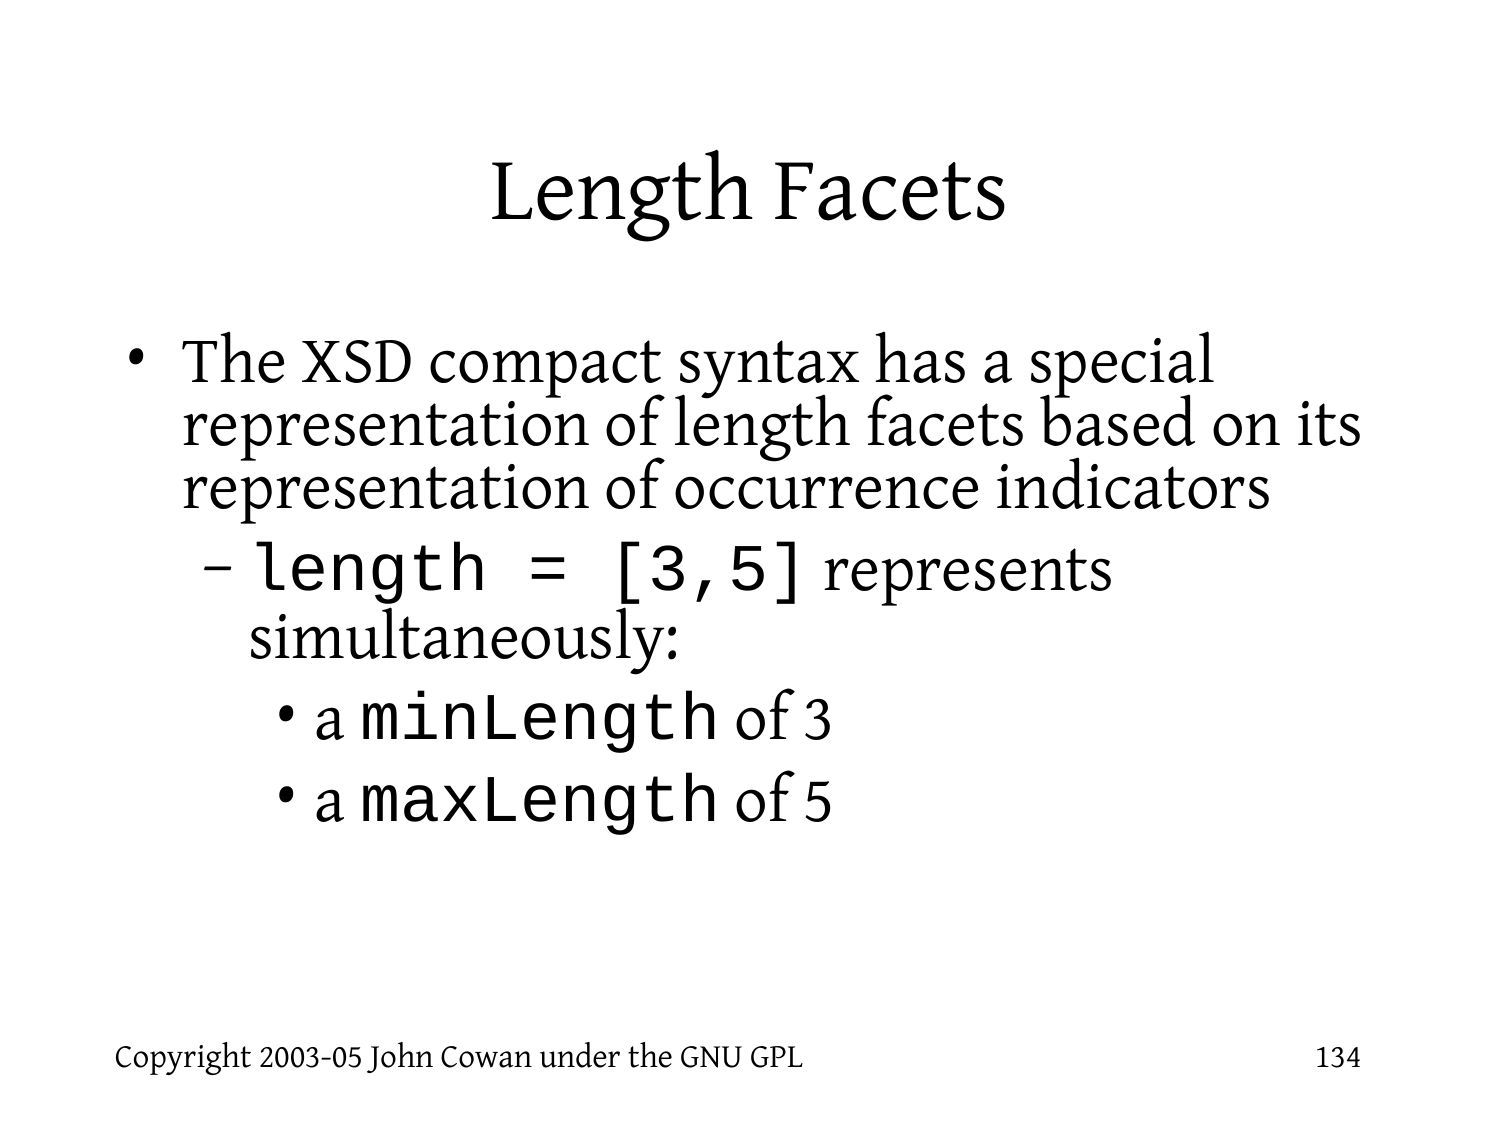

# Length Facets
The XSD compact syntax has a special representation of length facets based on its representation of occurrence indicators
length = [3,5] represents simultaneously:
a minLength of 3
a maxLength of 5